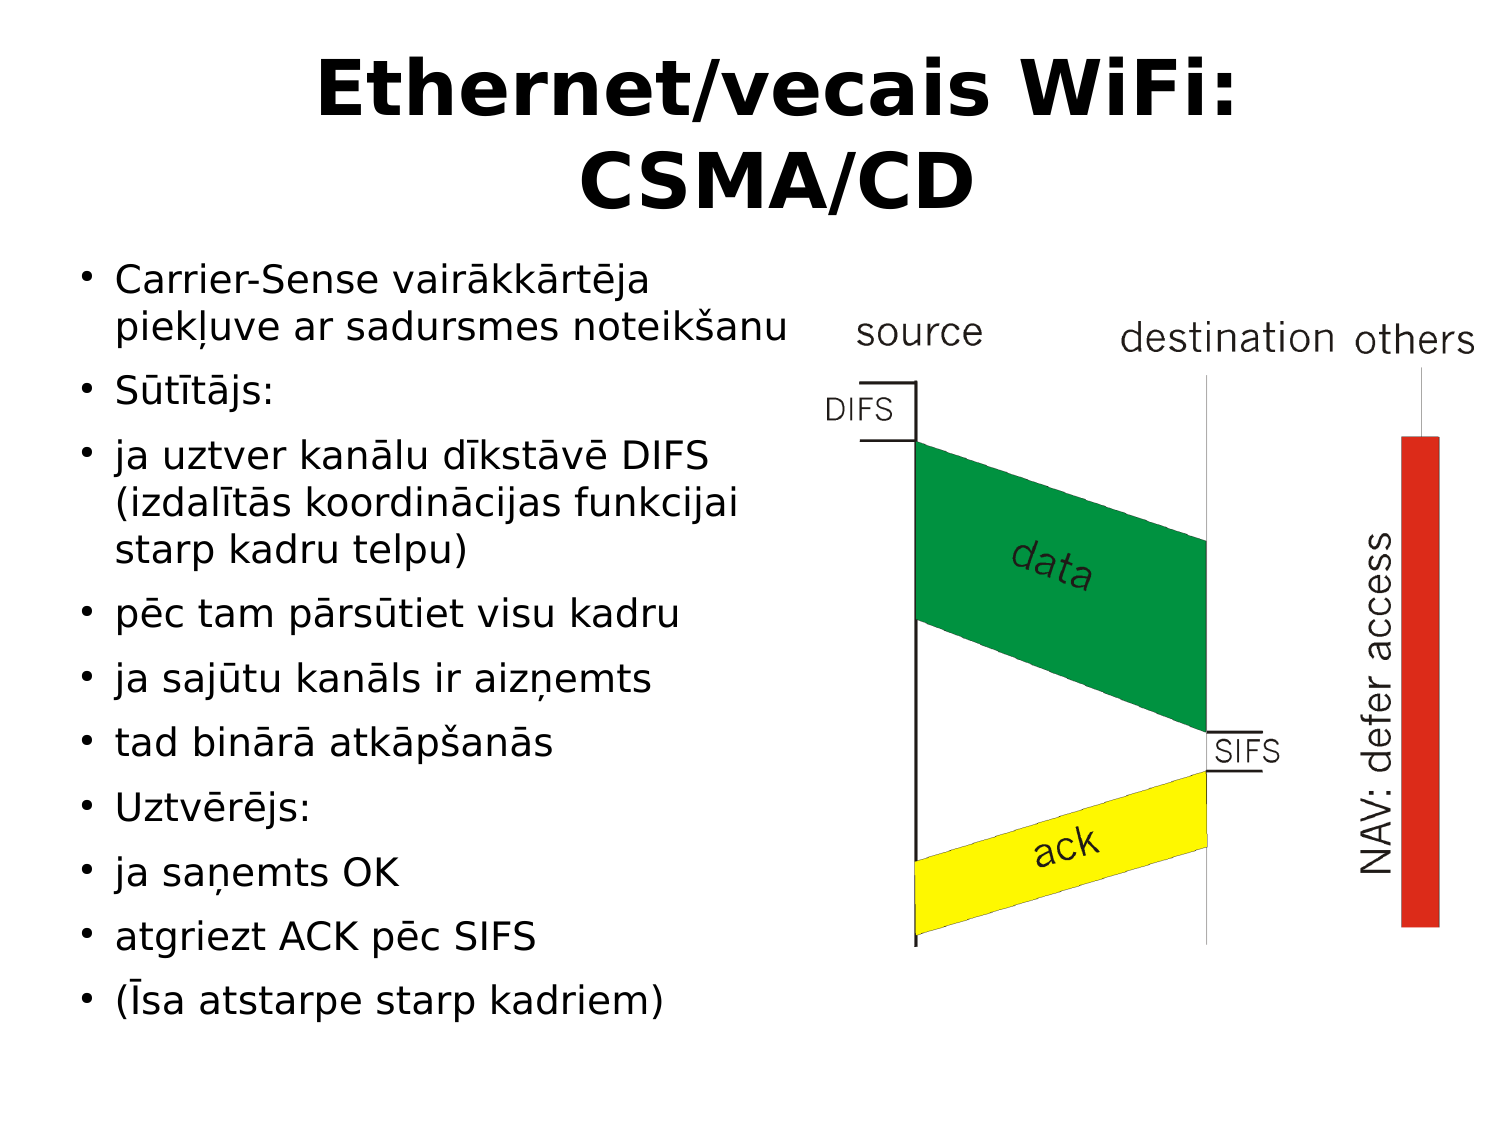

# Ethernet/vecais WiFi: CSMA/CD
Carrier-Sense vairākkārtēja piekļuve ar sadursmes noteikšanu
Sūtītājs:
ja uztver kanālu dīkstāvē DIFS (izdalītās koordinācijas funkcijai starp kadru telpu)
pēc tam pārsūtiet visu kadru
ja sajūtu kanāls ir aizņemts
tad binārā atkāpšanās
Uztvērējs:
ja saņemts OK
atgriezt ACK pēc SIFS
(Īsa atstarpe starp kadriem)